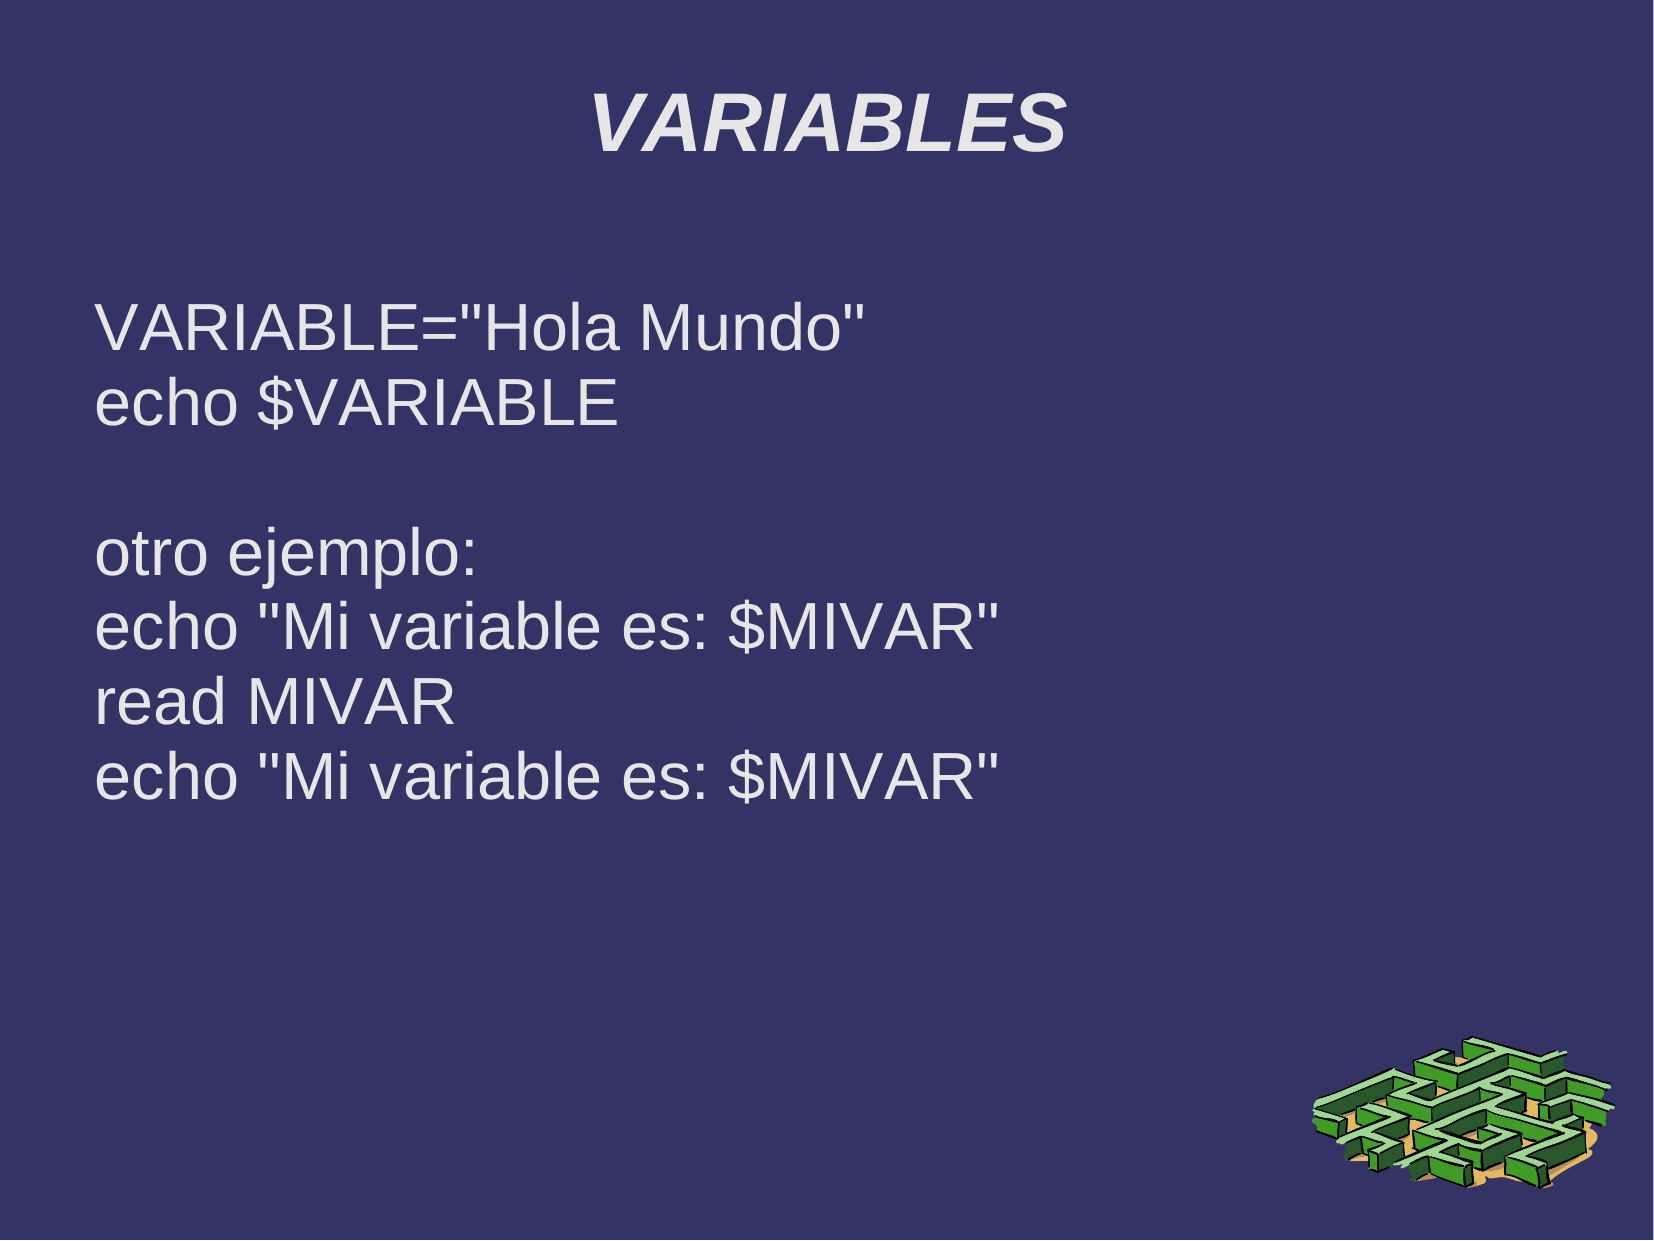

# VARIABLES
VARIABLE="Hola Mundo"
echo $VARIABLE
otro ejemplo:
echo "Mi variable es: $MIVAR"
read MIVAR
echo "Mi variable es: $MIVAR"